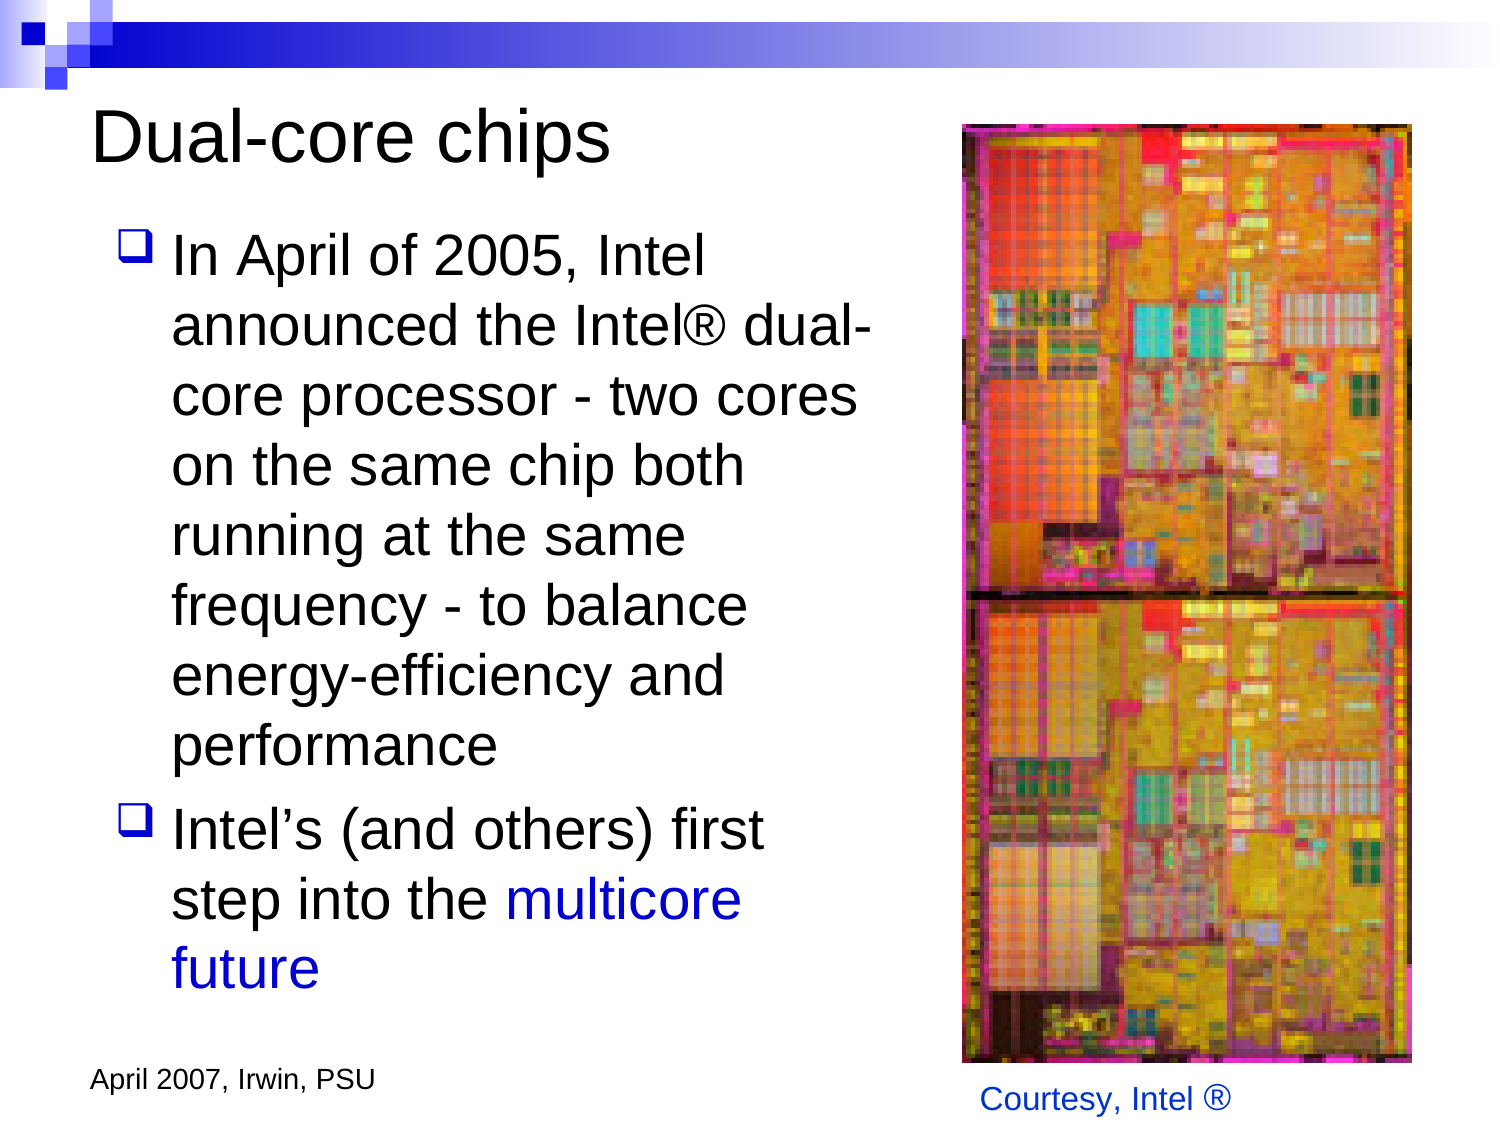

# Dual-core chips
In April of 2005, Intel announced the Intel® dual-core processor - two cores on the same chip both running at the same frequency - to balance energy-efficiency and performance
Intel’s (and others) first step into the multicore future
April 2007, Irwin, PSU
Courtesy, Intel ®